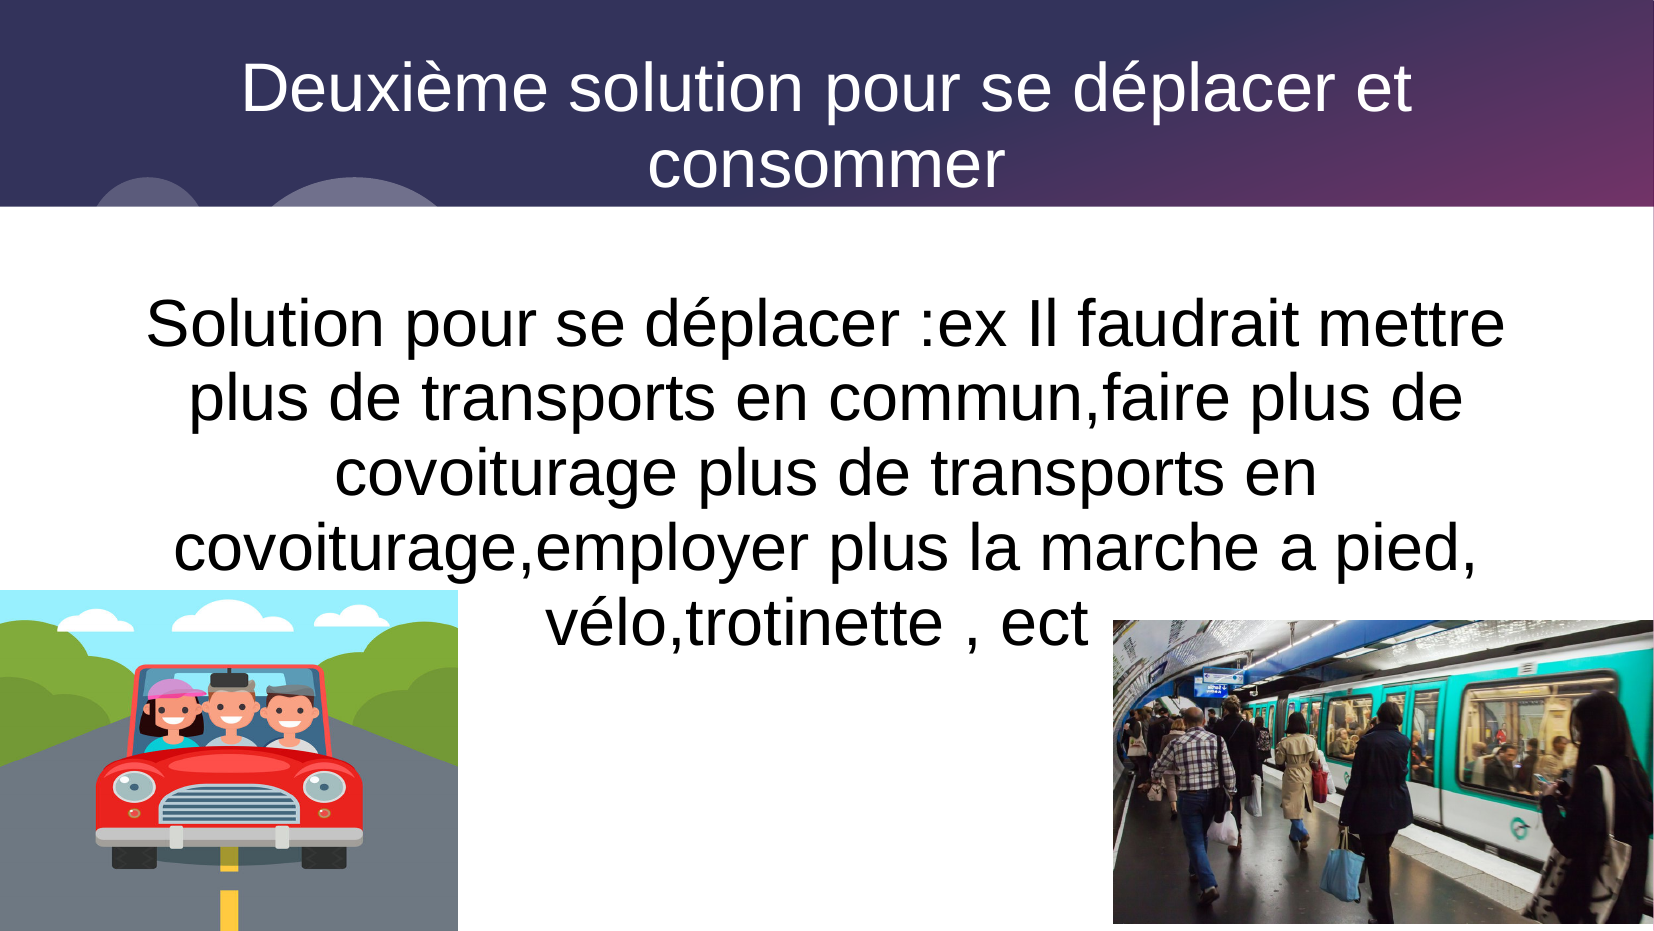

# Deuxième solution pour se déplacer et consommer
Solution pour se déplacer :ex Il faudrait mettre plus de transports en commun,faire plus de covoiturage plus de transports en covoiturage,employer plus la marche a pied, vélo,trotinette , ect